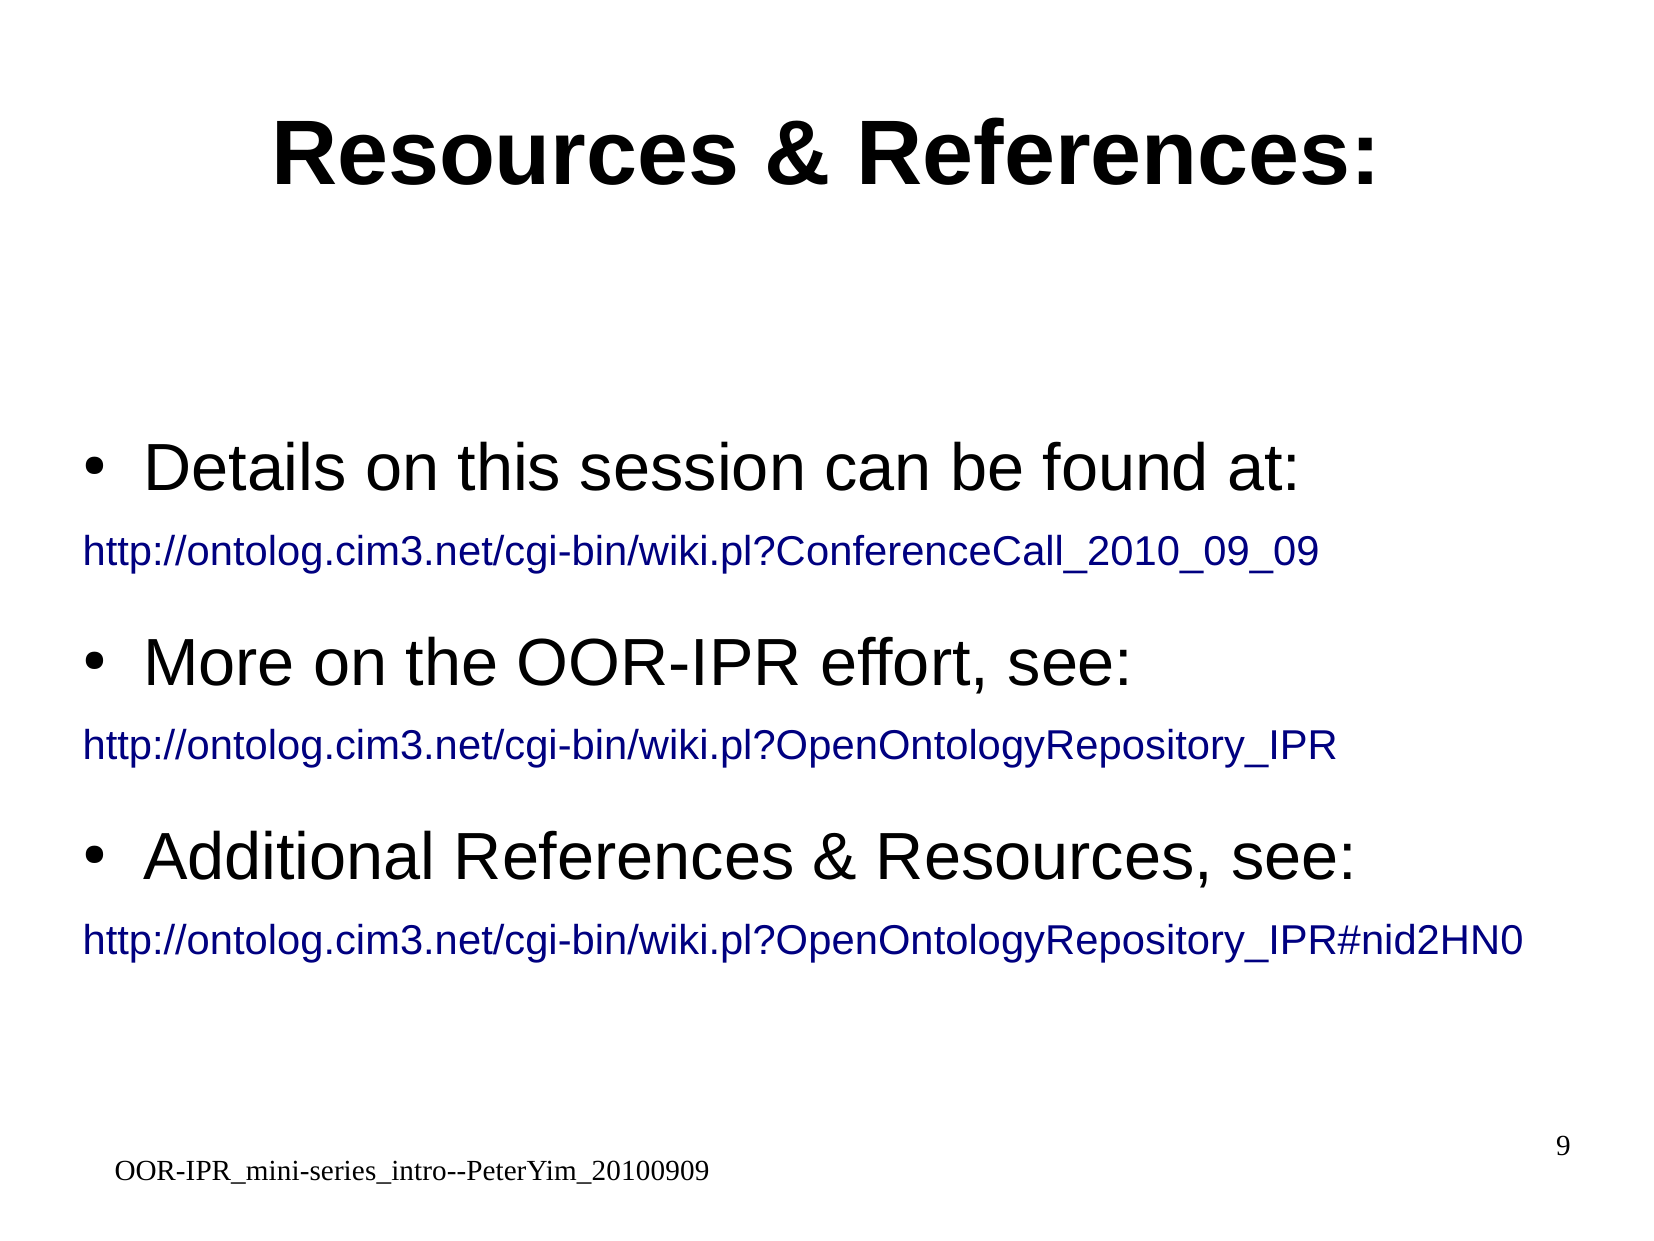

# Resources & References:
 Details on this session can be found at:
http://ontolog.cim3.net/cgi-bin/wiki.pl?ConferenceCall_2010_09_09
 More on the OOR-IPR effort, see:
http://ontolog.cim3.net/cgi-bin/wiki.pl?OpenOntologyRepository_IPR
 Additional References & Resources, see: http://ontolog.cim3.net/cgi-bin/wiki.pl?OpenOntologyRepository_IPR#nid2HN0
9